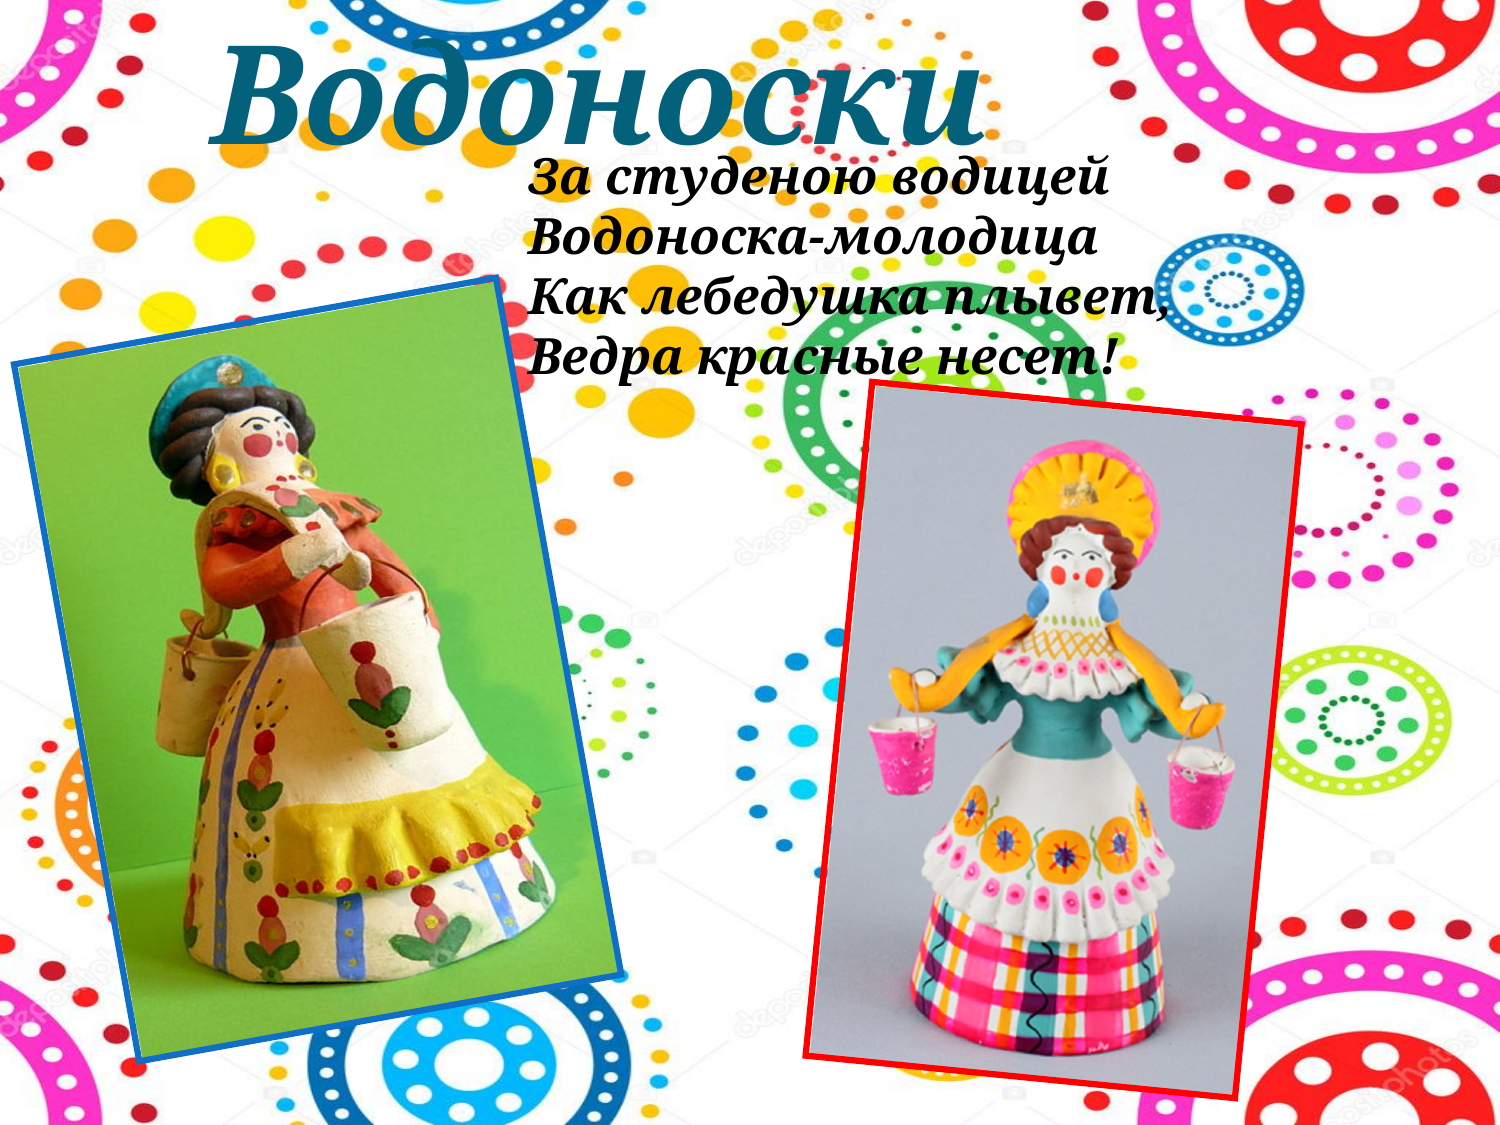

# Водоноски
За студеною водицей
Водоноска-молодица
Как лебедушка плывет,
Ведра красные несет!